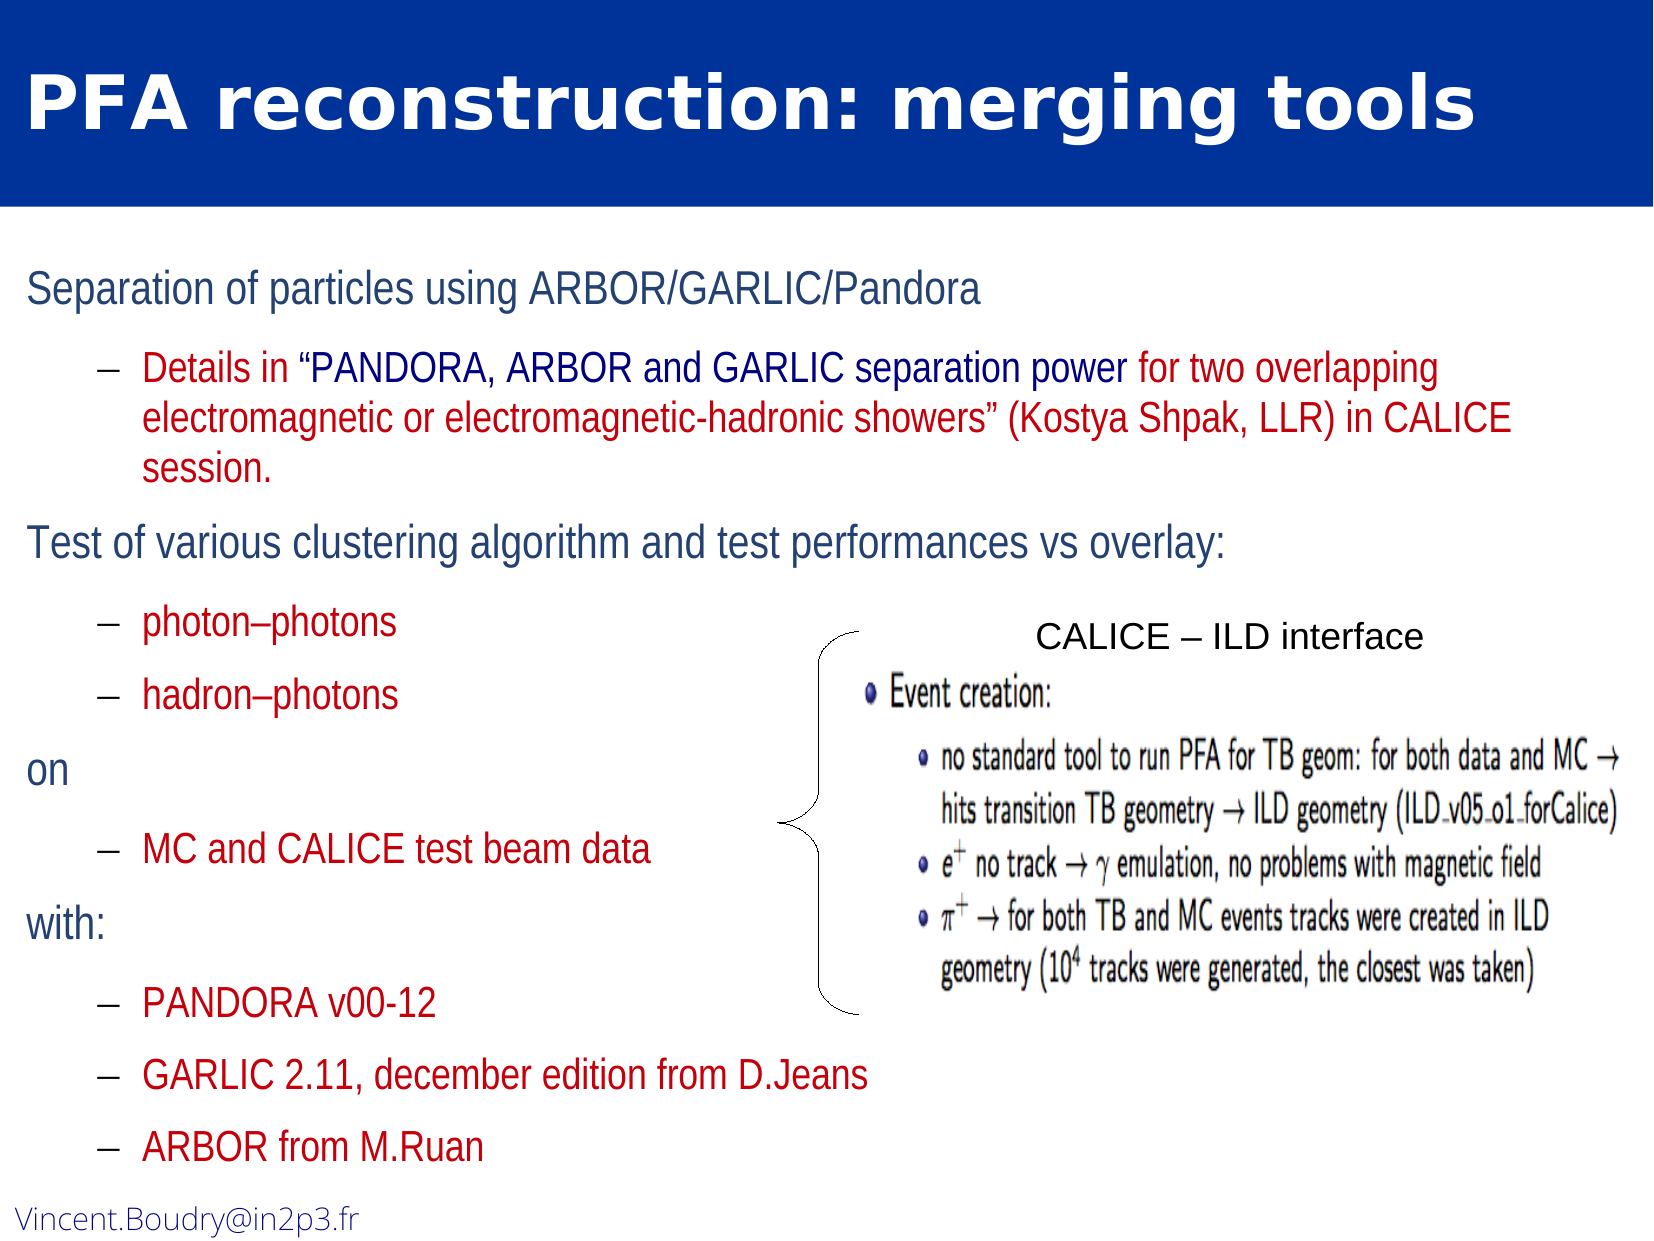

# PFA reconstruction: merging tools
Separation of particles using ARBOR/GARLIC/Pandora
Details in “PANDORA, ARBOR and GARLIC separation power for two overlapping electromagnetic or electromagnetic-hadronic showers” (Kostya Shpak, LLR) in CALICE session.
Test of various clustering algorithm and test performances vs overlay:
photon–photons
hadron–photons
on
MC and CALICE test beam data
with:
PANDORA v00-12
GARLIC 2.11, december edition from D.Jeans
ARBOR from M.Ruan
CALICE – ILD interface